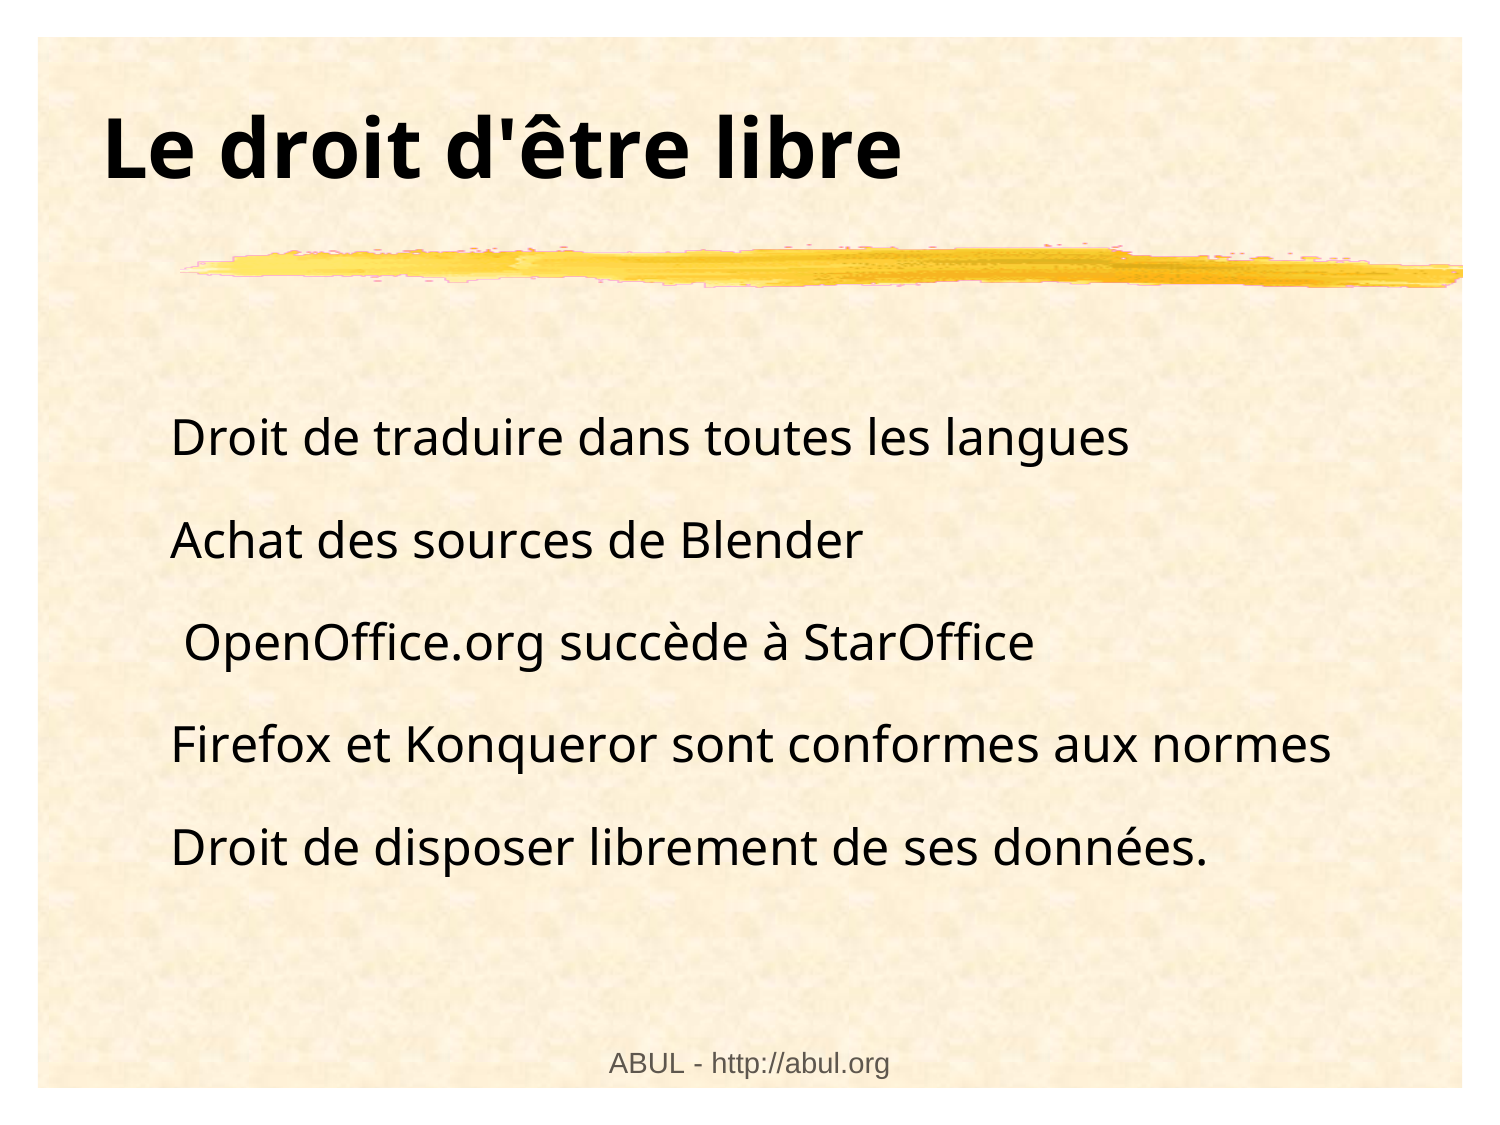

# Le droit d'être libre
Droit de traduire dans toutes les langues
Achat des sources de Blender
 OpenOffice.org succède à StarOffice
Firefox et Konqueror sont conformes aux normes
Droit de disposer librement de ses données.